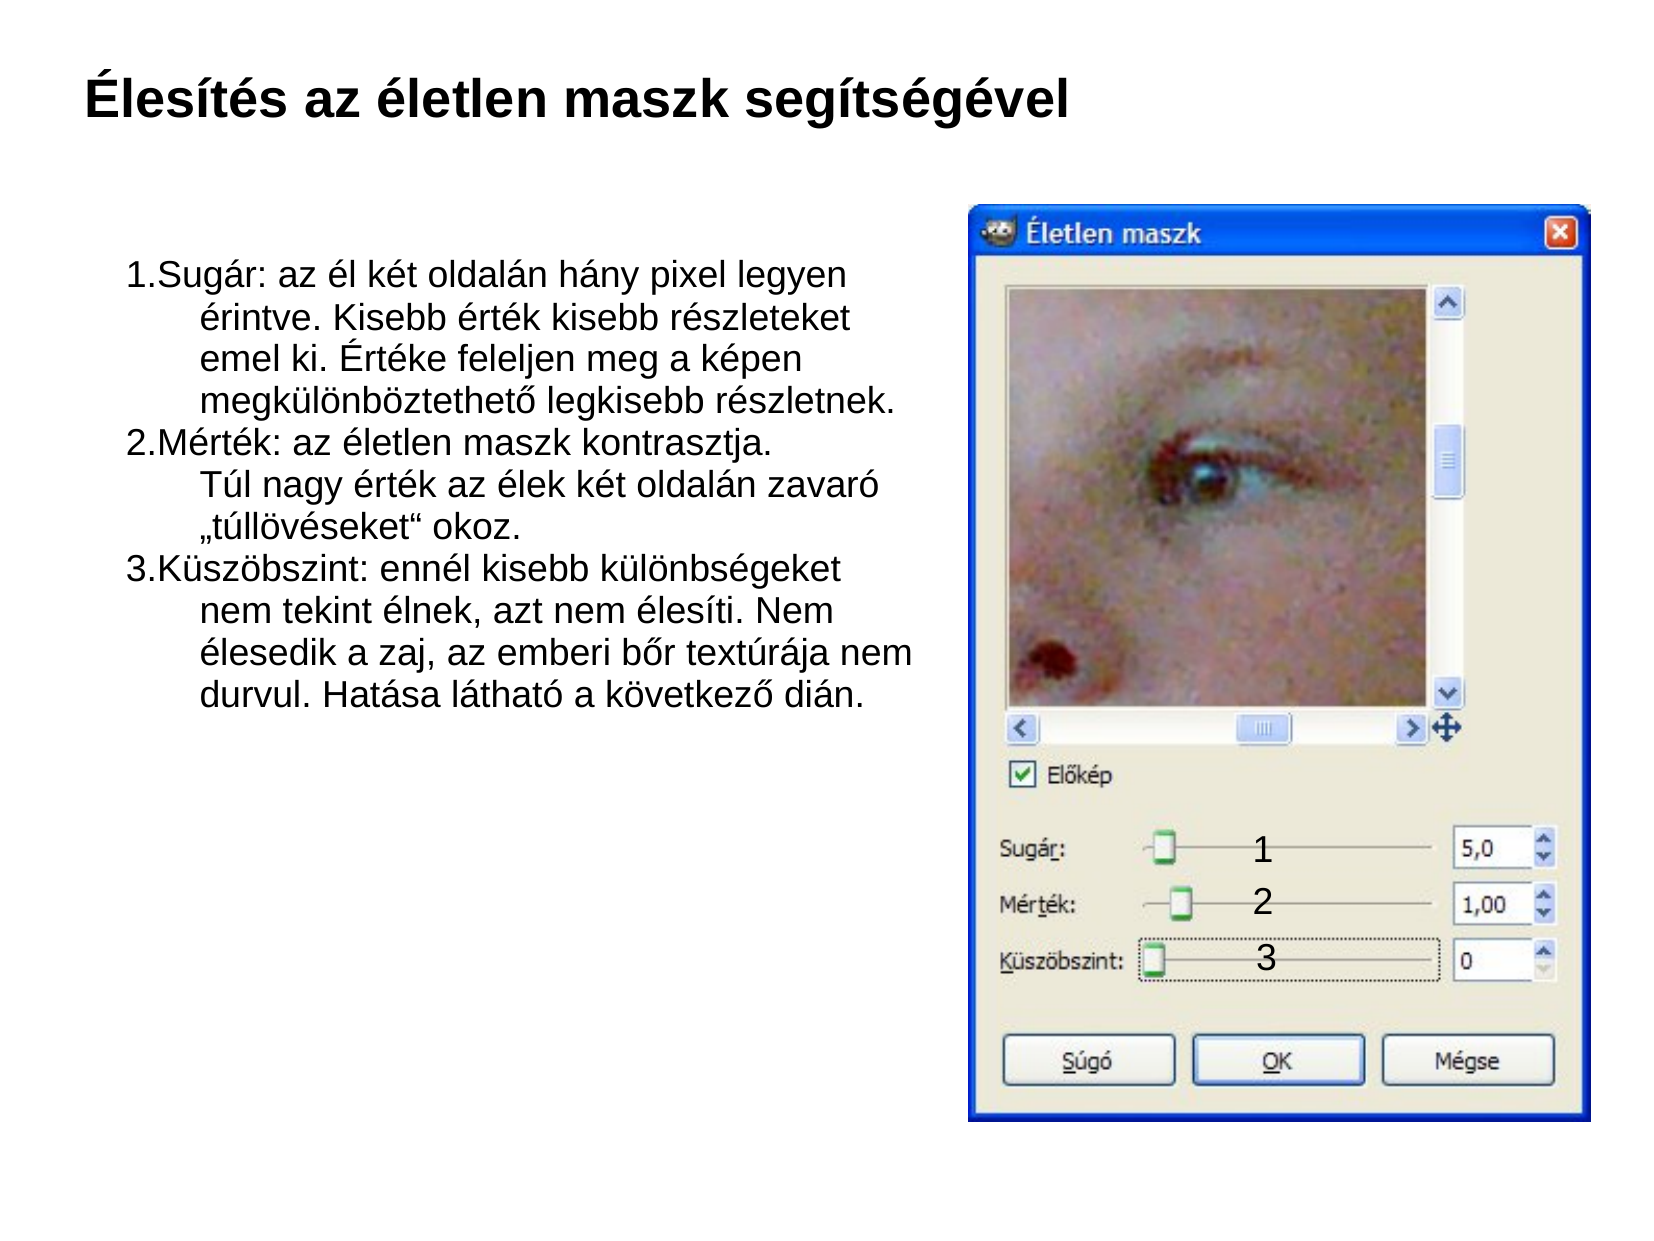

Élesítés az életlen maszk segítségével
Sugár: az él két oldalán hány pixel legyen
	érintve. Kisebb érték kisebb részleteket
	emel ki. Értéke feleljen meg a képen
	megkülönböztethető legkisebb részletnek.
Mérték: az életlen maszk kontrasztja.
	Túl nagy érték az élek két oldalán zavaró
	„túllövéseket“ okoz.
Küszöbszint: ennél kisebb különbségeket
	nem tekint élnek, azt nem élesíti. Nem
	élesedik a zaj, az emberi bőr textúrája nem
	durvul. Hatása látható a következő dián.
1
2
3